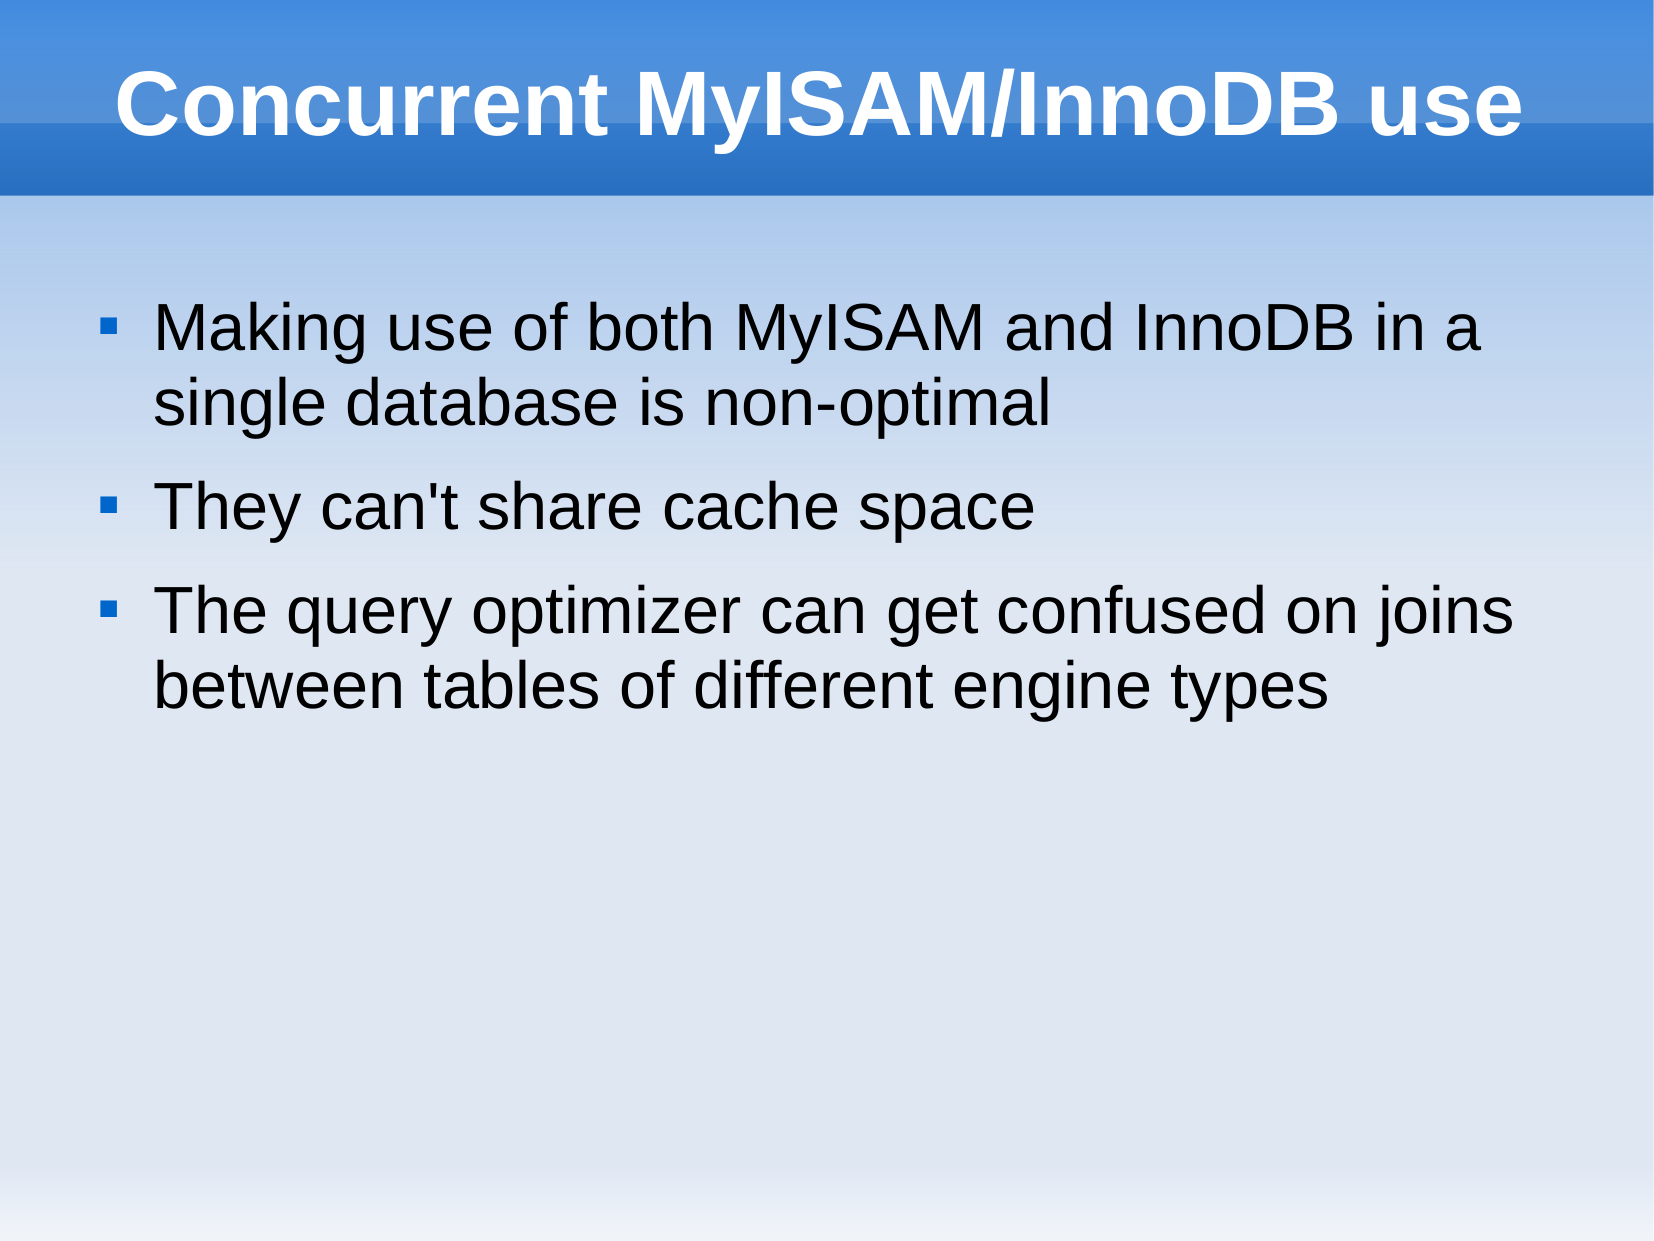

# Concurrent MyISAM/InnoDB use
Making use of both MyISAM and InnoDB in a single database is non-optimal
They can't share cache space
The query optimizer can get confused on joins between tables of different engine types